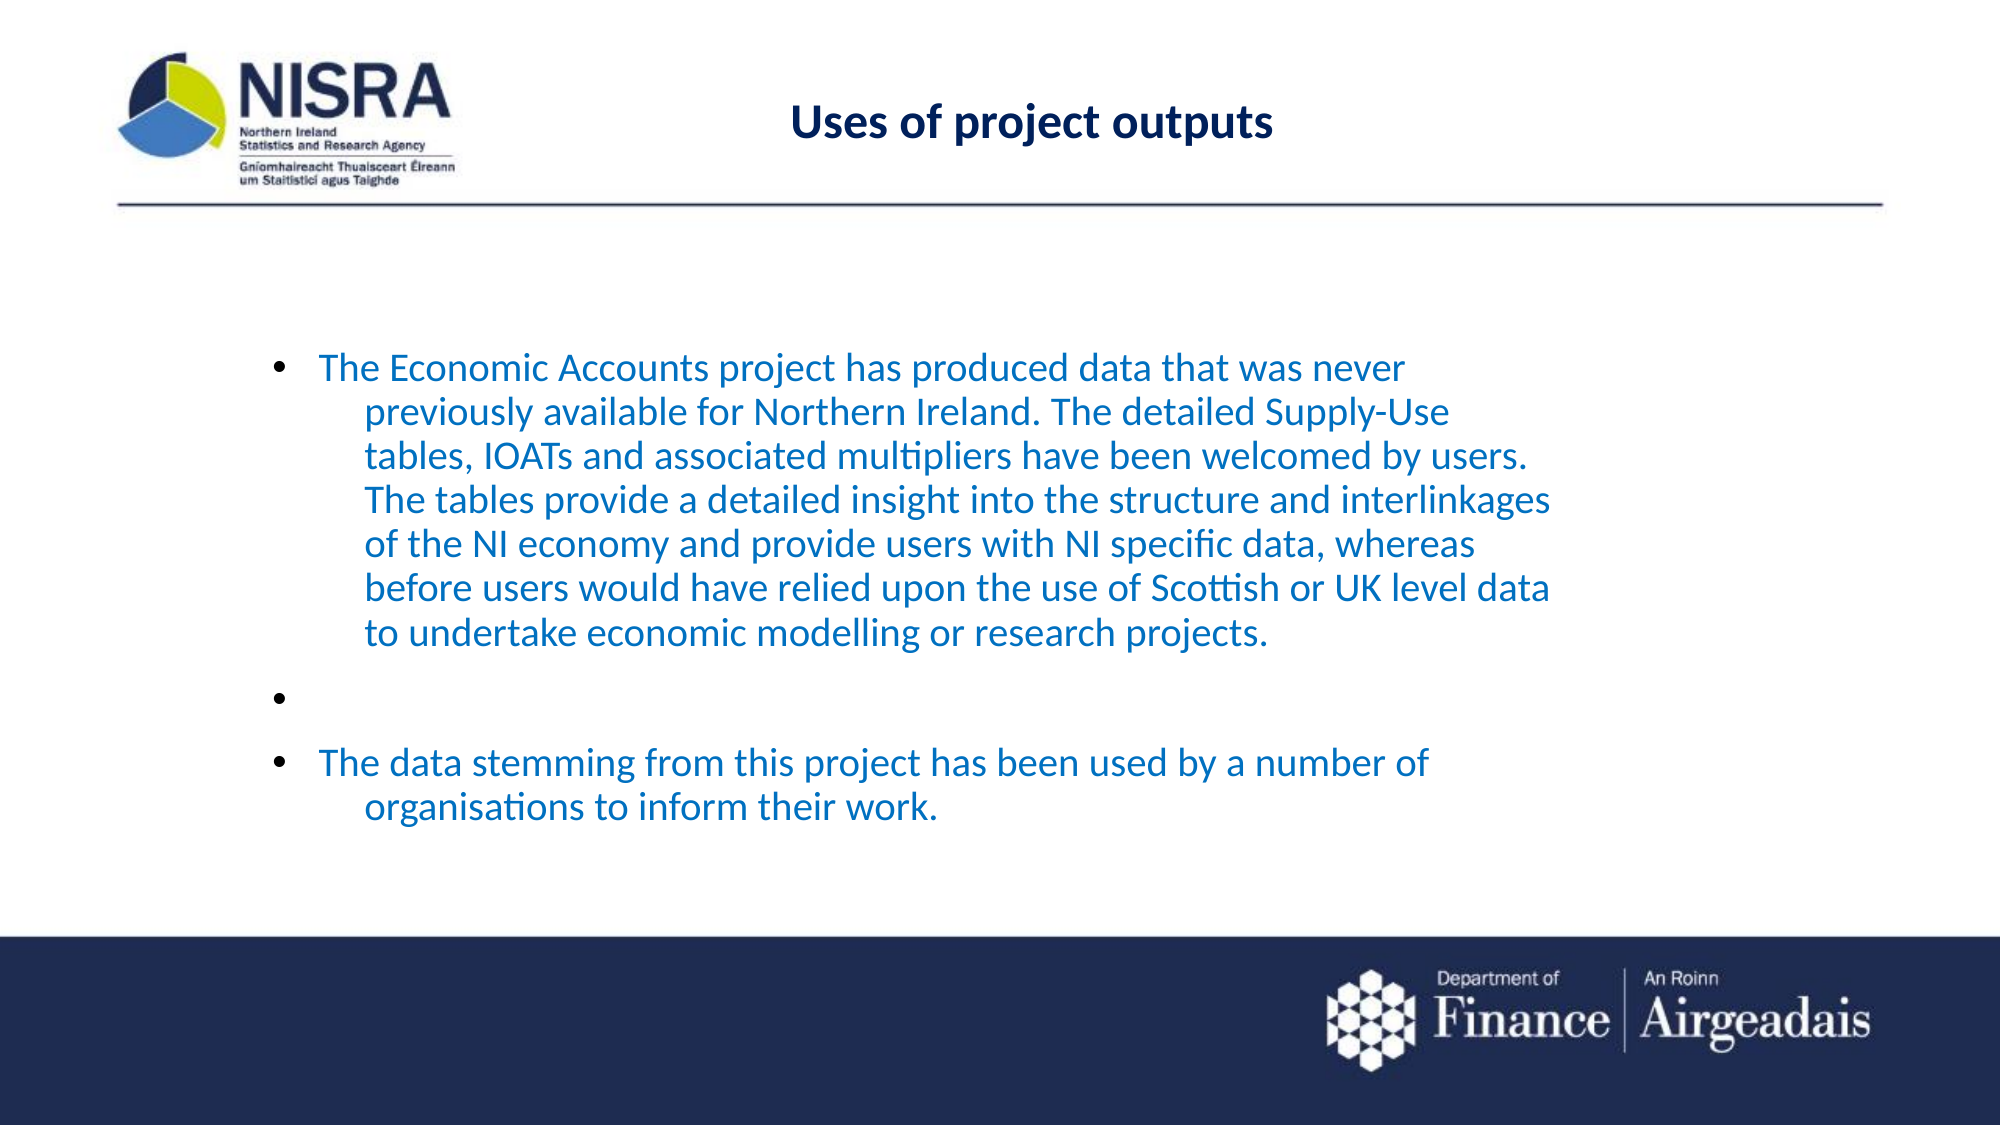

# Uses of project outputs
The Economic Accounts project has produced data that was never previously available for Northern Ireland. The detailed Supply-Use tables, IOATs and associated multipliers have been welcomed by users. The tables provide a detailed insight into the structure and interlinkages of the NI economy and provide users with NI specific data, whereas before users would have relied upon the use of Scottish or UK level data to undertake economic modelling or research projects.
The data stemming from this project has been used by a number of organisations to inform their work.